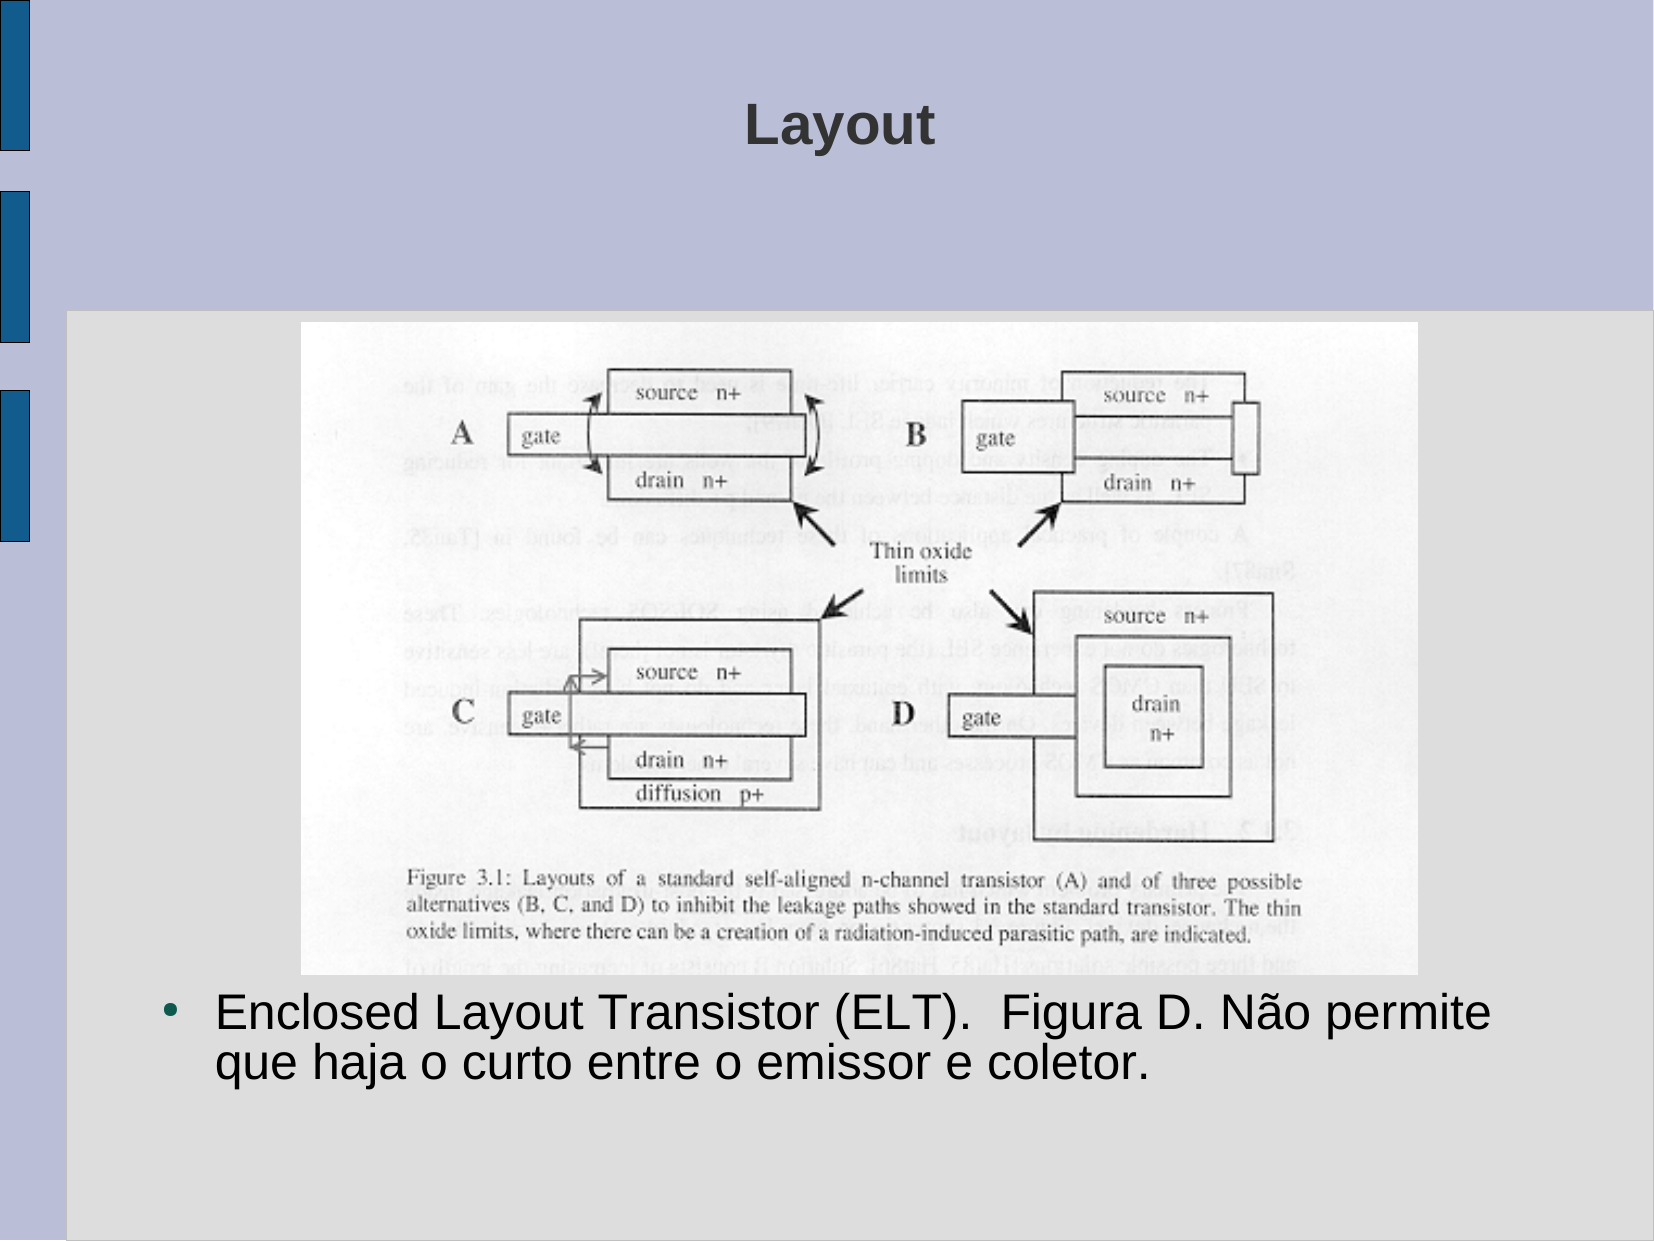

# Layout
Enclosed Layout Transistor (ELT). Figura D. Não permite que haja o curto entre o emissor e coletor.